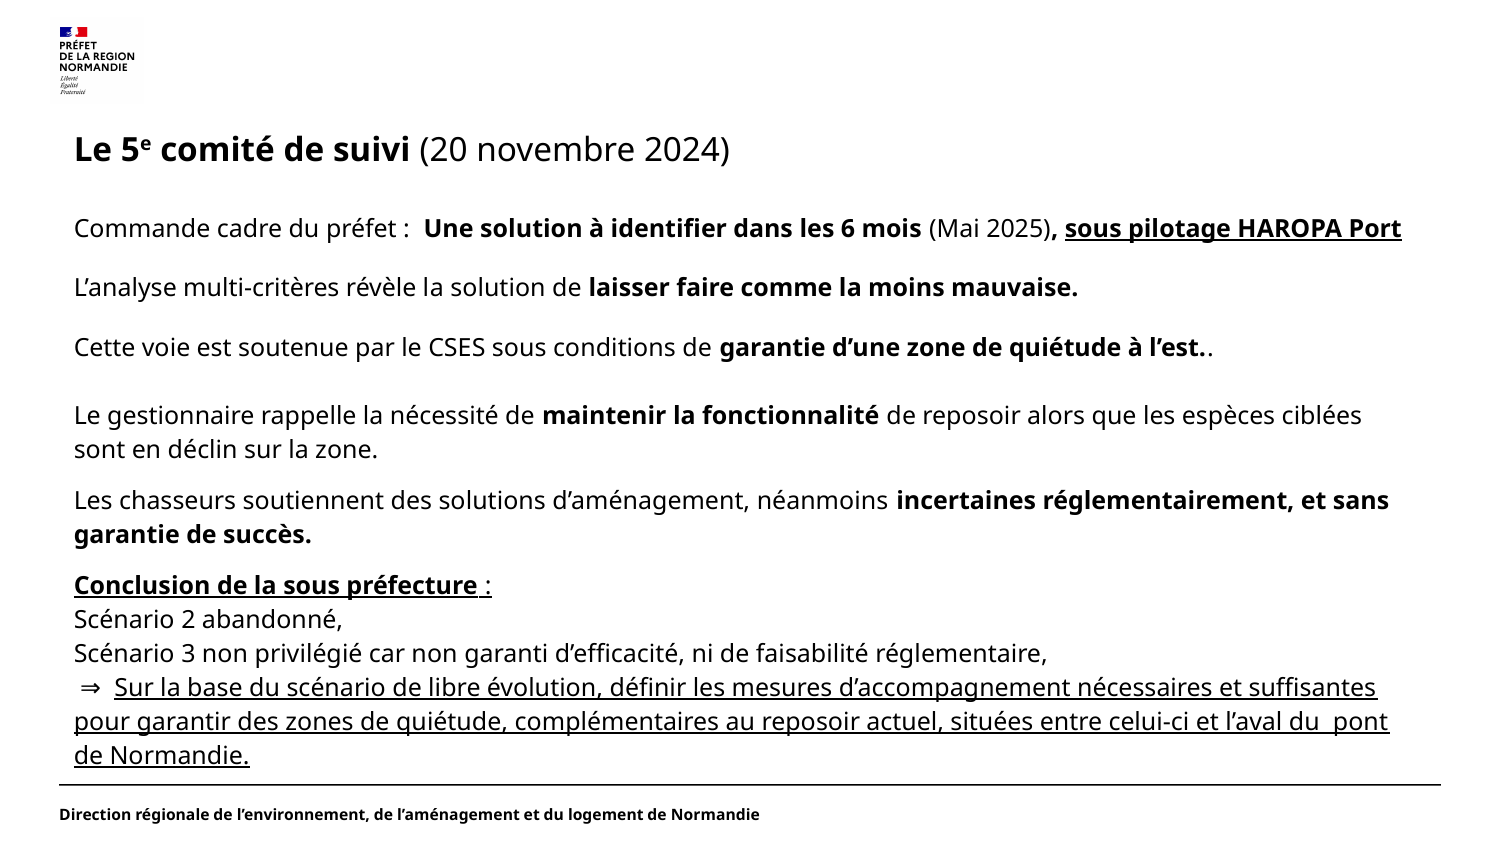

Le 5e comité de suivi (20 novembre 2024)
Commande cadre du préfet : Une solution à identifier dans les 6 mois (Mai 2025), sous pilotage HAROPA Port
L’analyse multi-critères révèle la solution de laisser faire comme la moins mauvaise.
Cette voie est soutenue par le CSES sous conditions de garantie d’une zone de quiétude à l’est..
Le gestionnaire rappelle la nécessité de maintenir la fonctionnalité de reposoir alors que les espèces ciblées sont en déclin sur la zone.
Les chasseurs soutiennent des solutions d’aménagement, néanmoins incertaines réglementairement, et sans garantie de succès.
Conclusion de la sous préfecture :
Scénario 2 abandonné,
Scénario 3 non privilégié car non garanti d’efficacité, ni de faisabilité réglementaire,
 ⇒ Sur la base du scénario de libre évolution, définir les mesures d’accompagnement nécessaires et suffisantes pour garantir des zones de quiétude, complémentaires au reposoir actuel, situées entre celui-ci et l’aval du pont de Normandie.
Direction régionale de l’environnement, de l’aménagement et du logement de Normandie